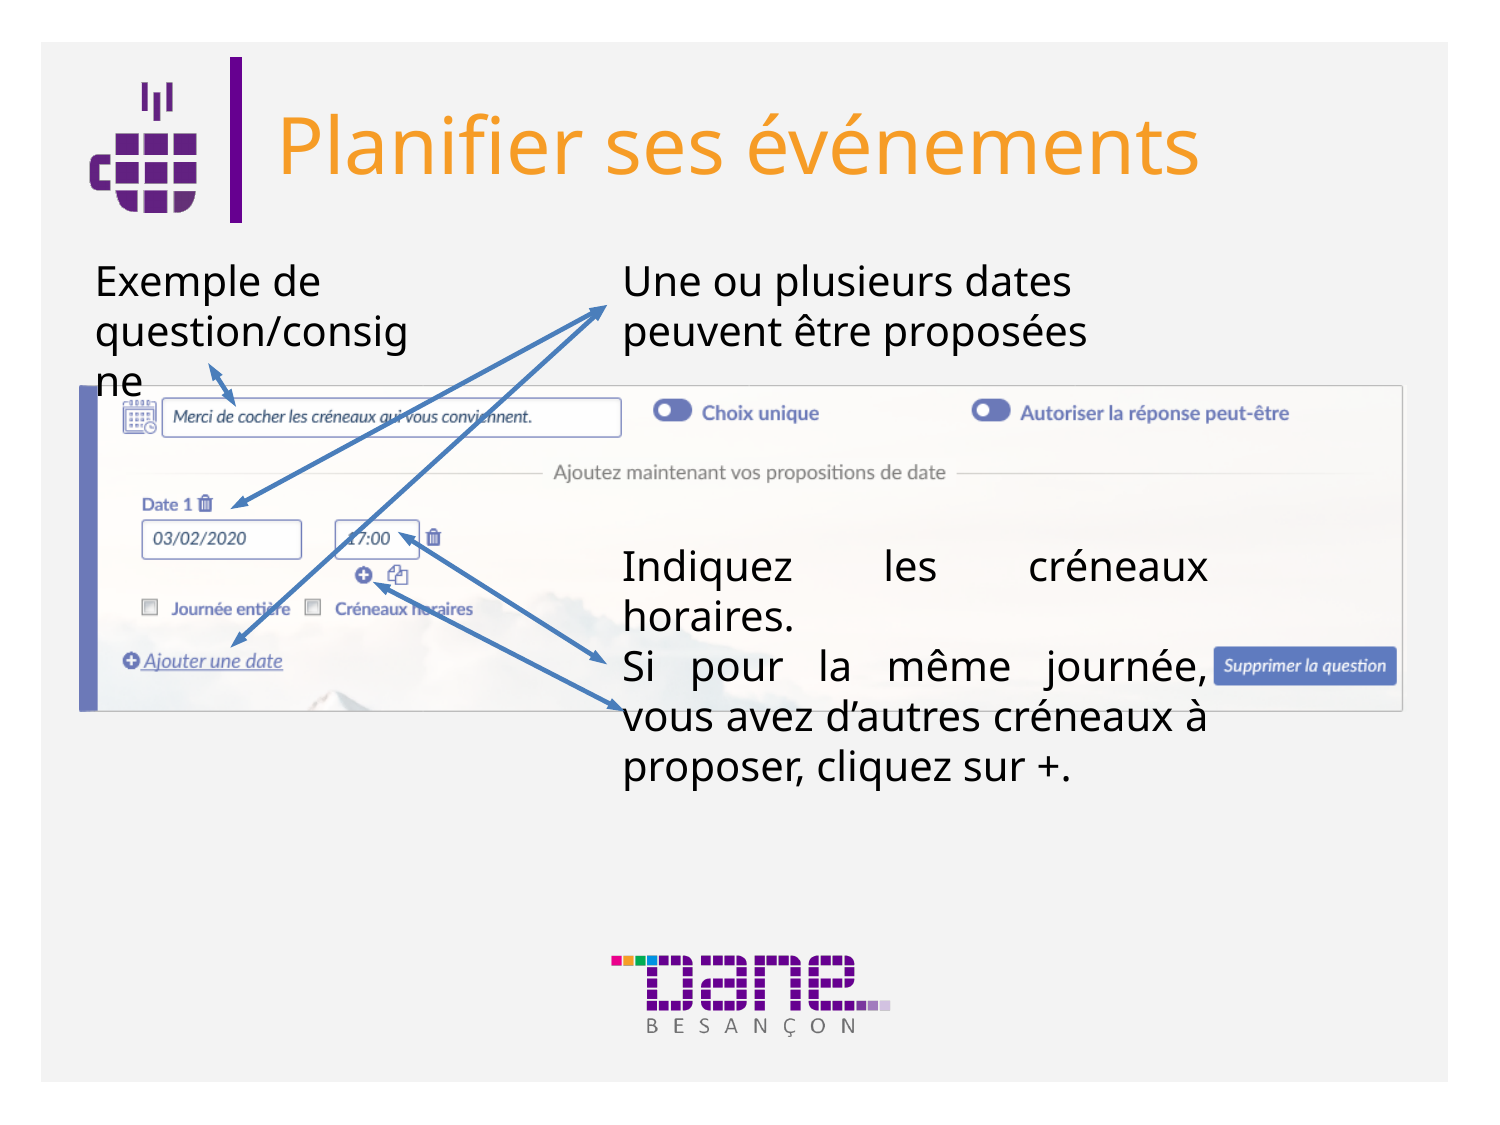

Planifier ses événements
Exemple de question/consigne
Une ou plusieurs dates peuvent être proposées
Indiquez les créneaux horaires.
Si pour la même journée, vous avez d’autres créneaux à proposer, cliquez sur +.